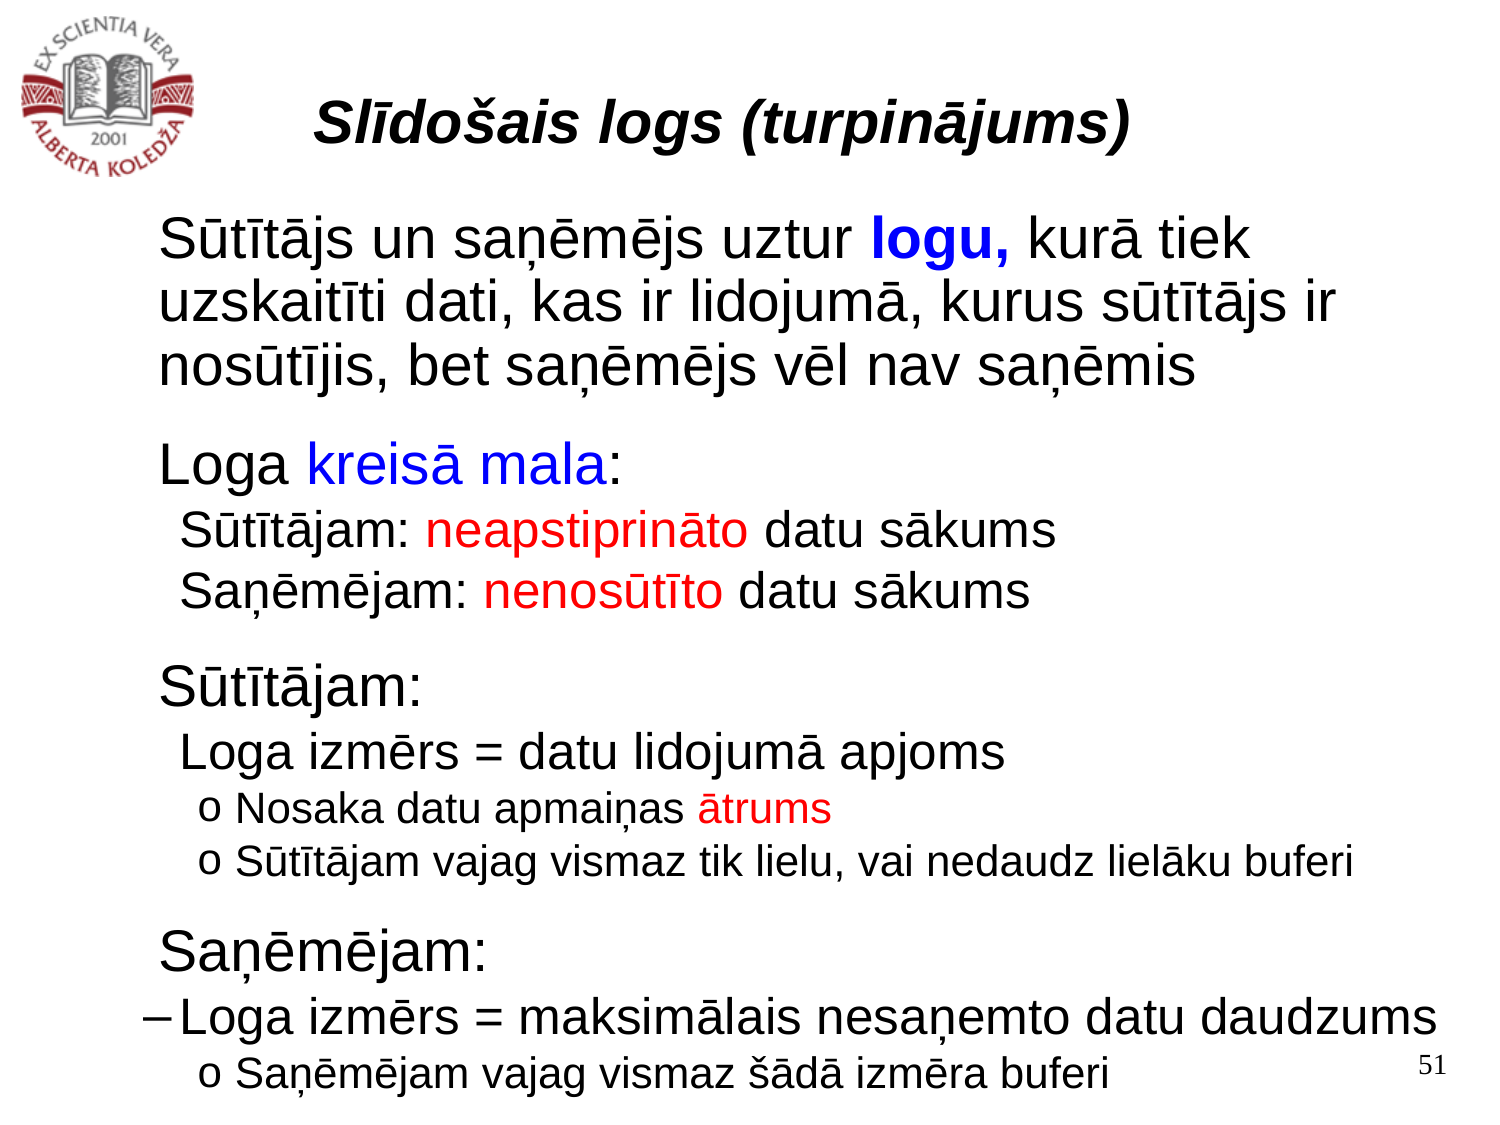

# Slīdošais logs (turpinājums)
Sūtītājs un saņēmējs uztur logu, kurā tiek uzskaitīti dati, kas ir lidojumā, kurus sūtītājs ir nosūtījis, bet saņēmējs vēl nav saņēmis
Loga kreisā mala:
Sūtītājam: neapstiprināto datu sākums
Saņēmējam: nenosūtīto datu sākums
Sūtītājam:
Loga izmērs = datu lidojumā apjoms
Nosaka datu apmaiņas ātrums
Sūtītājam vajag vismaz tik lielu, vai nedaudz lielāku buferi
Saņēmējam:
Loga izmērs = maksimālais nesaņemto datu daudzums
Saņēmējam vajag vismaz šādā izmēra buferi